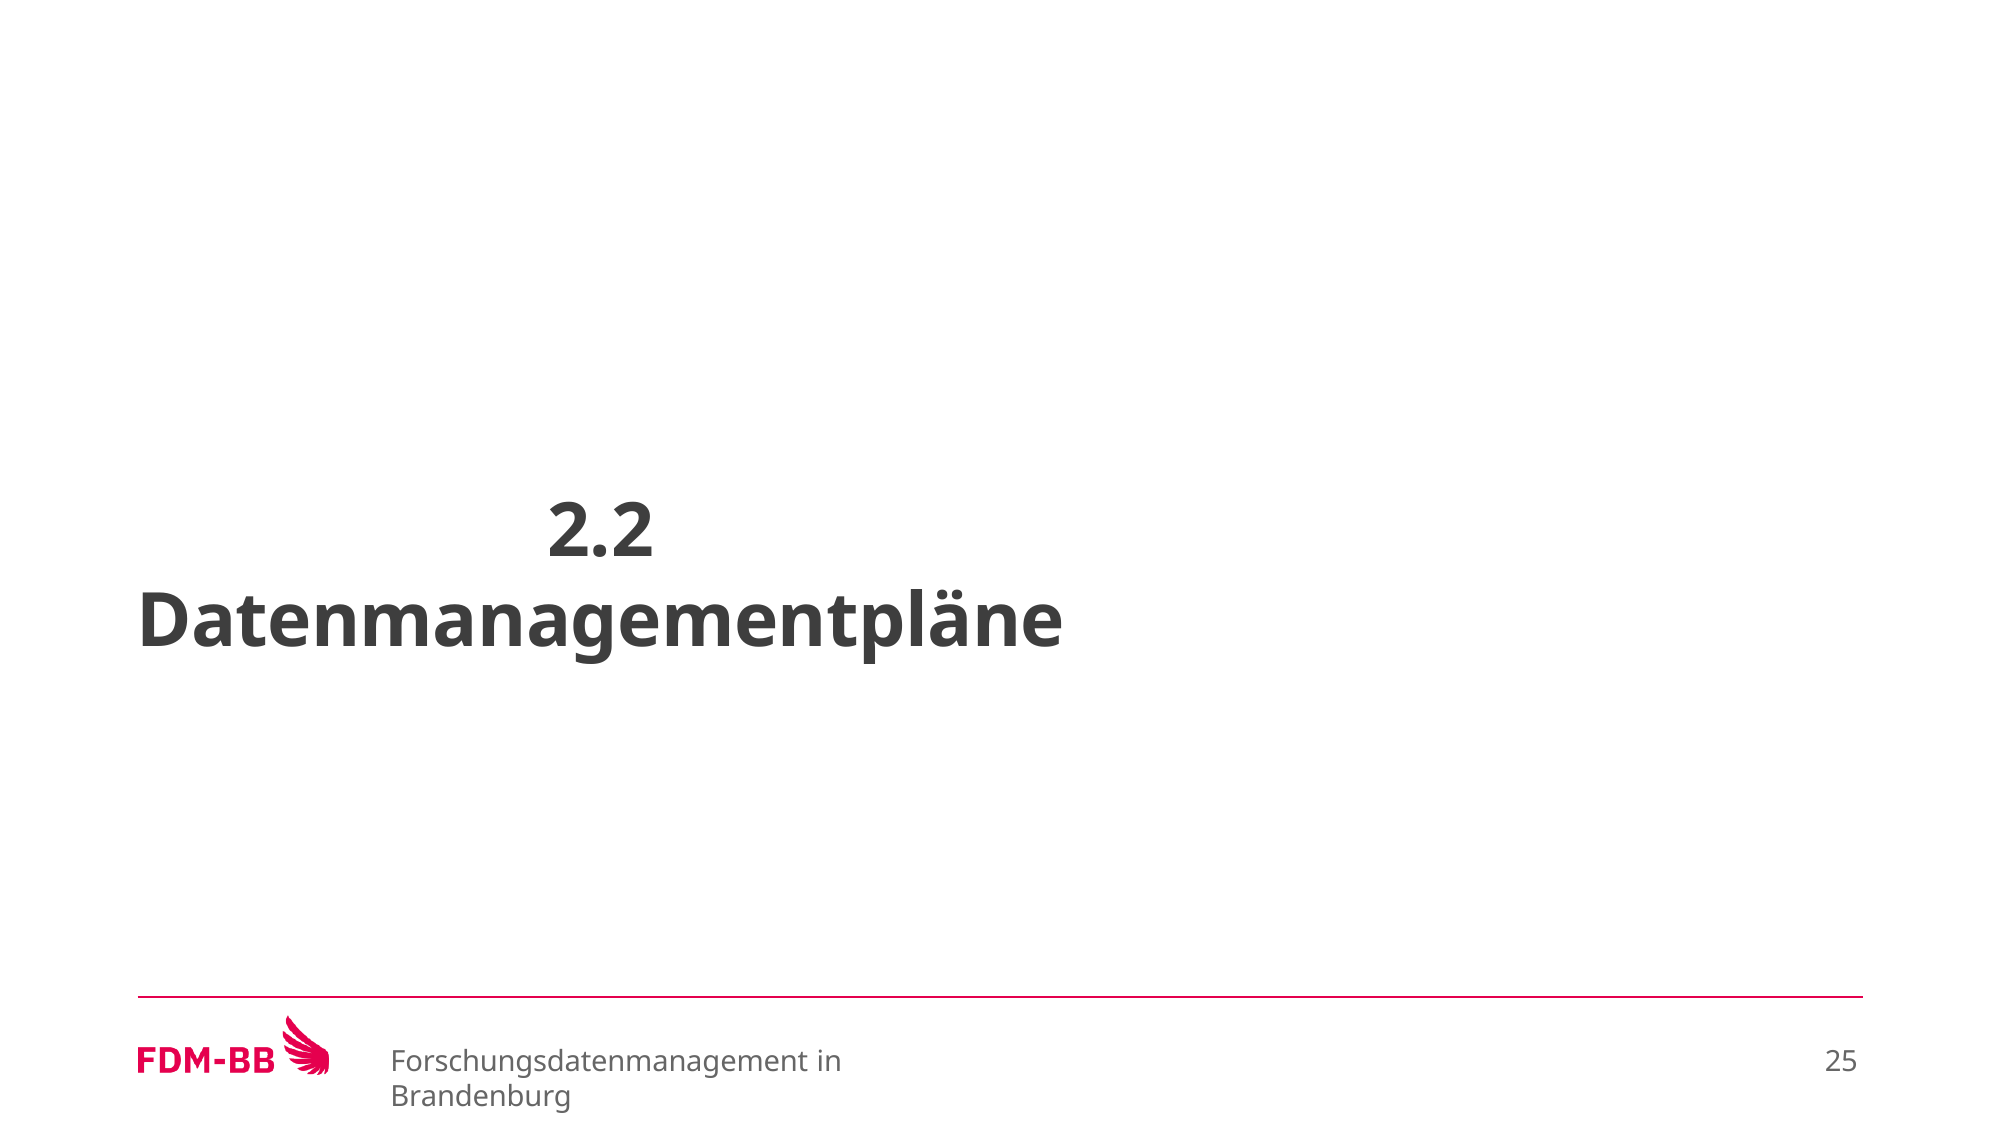

# 2.2 Datenmanagementpläne
Forschungsdatenmanagement in Brandenburg
25